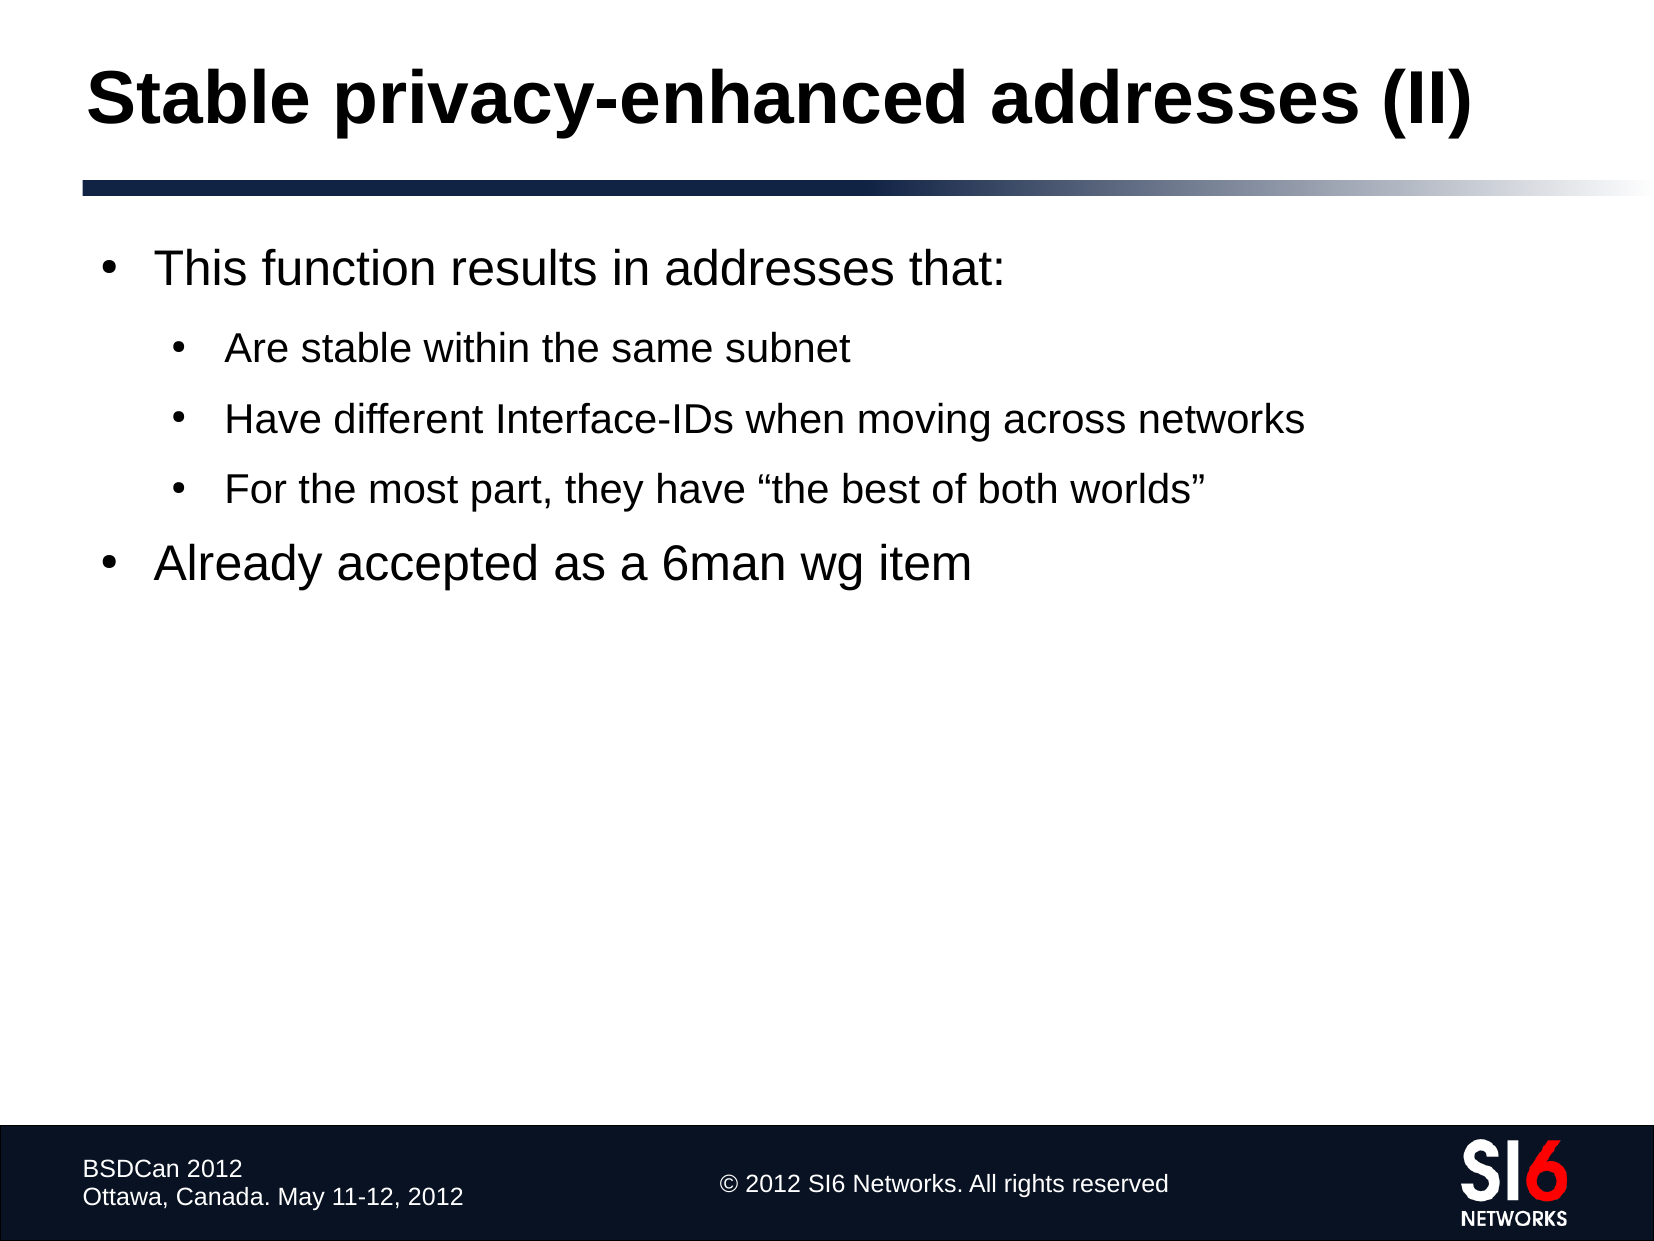

# Stable privacy-enhanced addresses (II)
This function results in addresses that:
Are stable within the same subnet
Have different Interface-IDs when moving across networks
For the most part, they have “the best of both worlds”
Already accepted as a 6man wg item